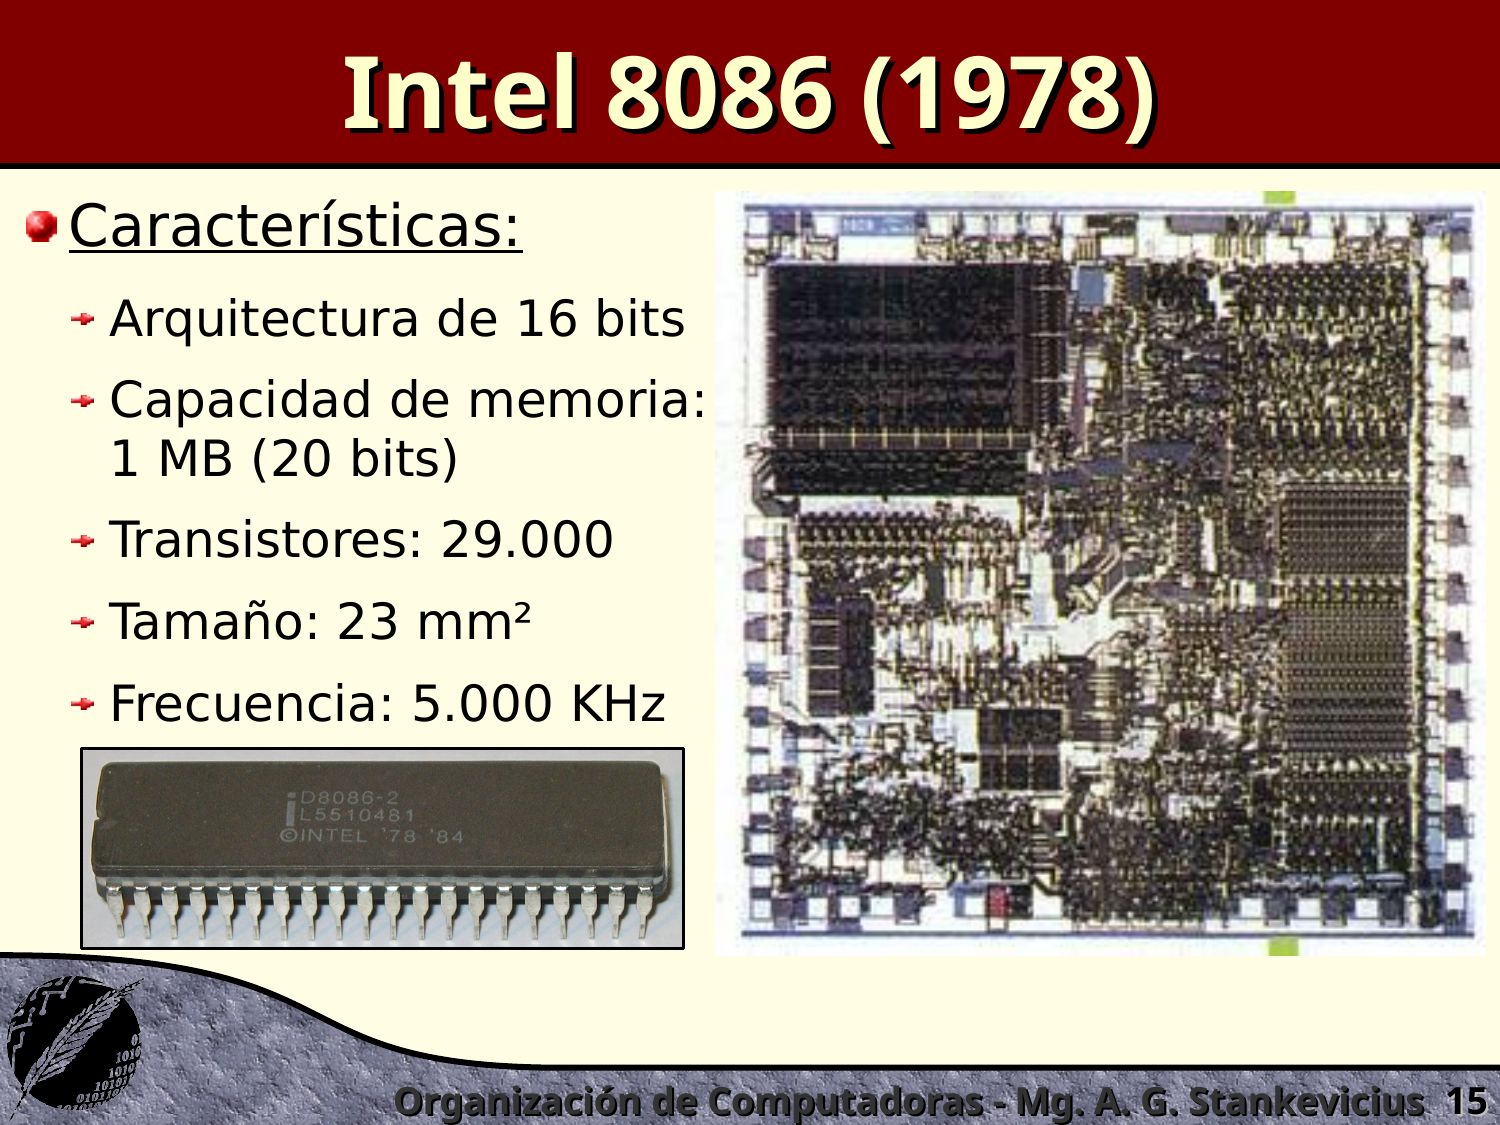

# Intel 8086 (1978)
Características:
Arquitectura de 16 bits
Capacidad de memoria:
1 MB (20 bits)
Transistores: 29.000
Tamaño: 23 mm²
Frecuencia: 5.000 KHz
15